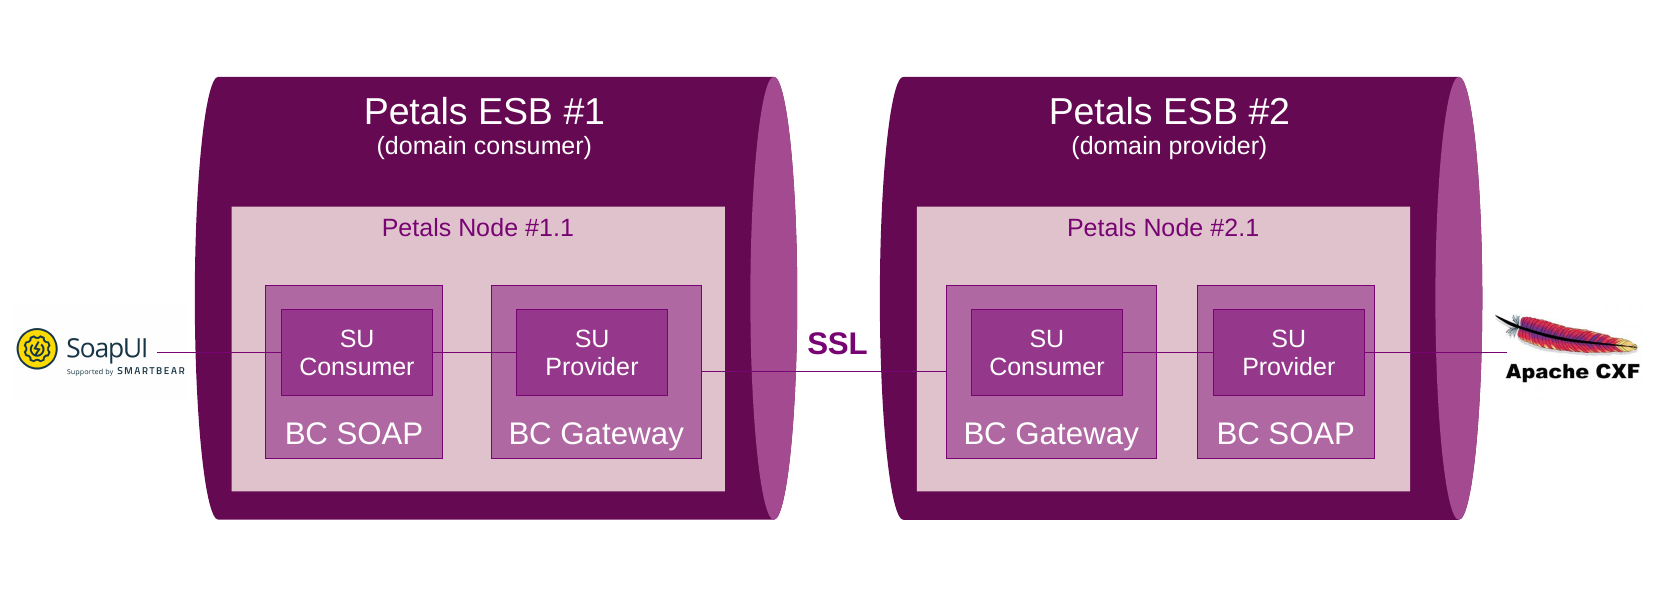

Petals ESB #1
(domain consumer)
Petals ESB #2
(domain provider)
Petals Node #1.1
Petals Node #2.1
BC SOAP
BC Gateway
BC Gateway
BC SOAP
SU
Consumer
SU
Provider
SU
Consumer
SU
Provider
SSL